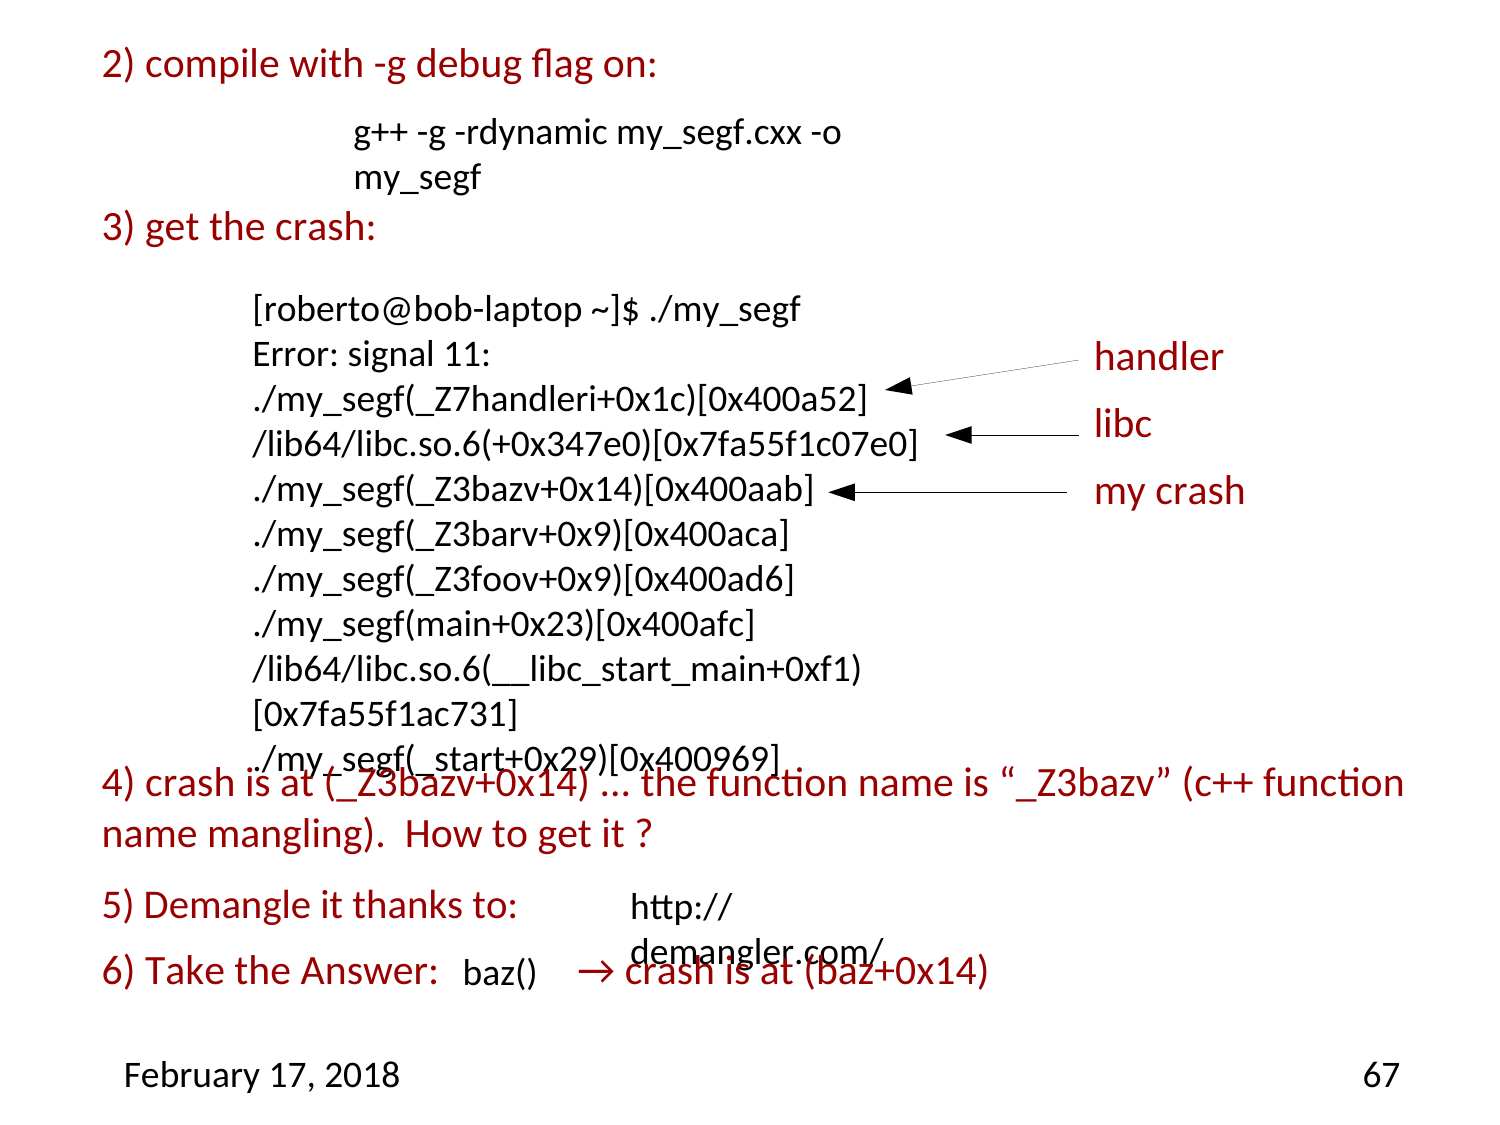

# 2) compile with -g debug flag on:
g++ -g -rdynamic my_segf.cxx -o my_segf
3) get the crash:
[roberto@bob-laptop ~]$ ./my_segf
Error: signal 11:
./my_segf(_Z7handleri+0x1c)[0x400a52]
/lib64/libc.so.6(+0x347e0)[0x7fa55f1c07e0]
./my_segf(_Z3bazv+0x14)[0x400aab]
./my_segf(_Z3barv+0x9)[0x400aca]
./my_segf(_Z3foov+0x9)[0x400ad6]
./my_segf(main+0x23)[0x400afc]
/lib64/libc.so.6(__libc_start_main+0xf1)[0x7fa55f1ac731]
./my_segf(_start+0x29)[0x400969]
handler
libc
my crash
4) crash is at (_Z3bazv+0x14) ... the function name is “_Z3bazv” (c++ function name mangling). How to get it ?
5) Demangle it thanks to:
http://demangler.com/
6) Take the Answer:
 → crash is at (baz+0x14)
baz()
17 February 2018
67